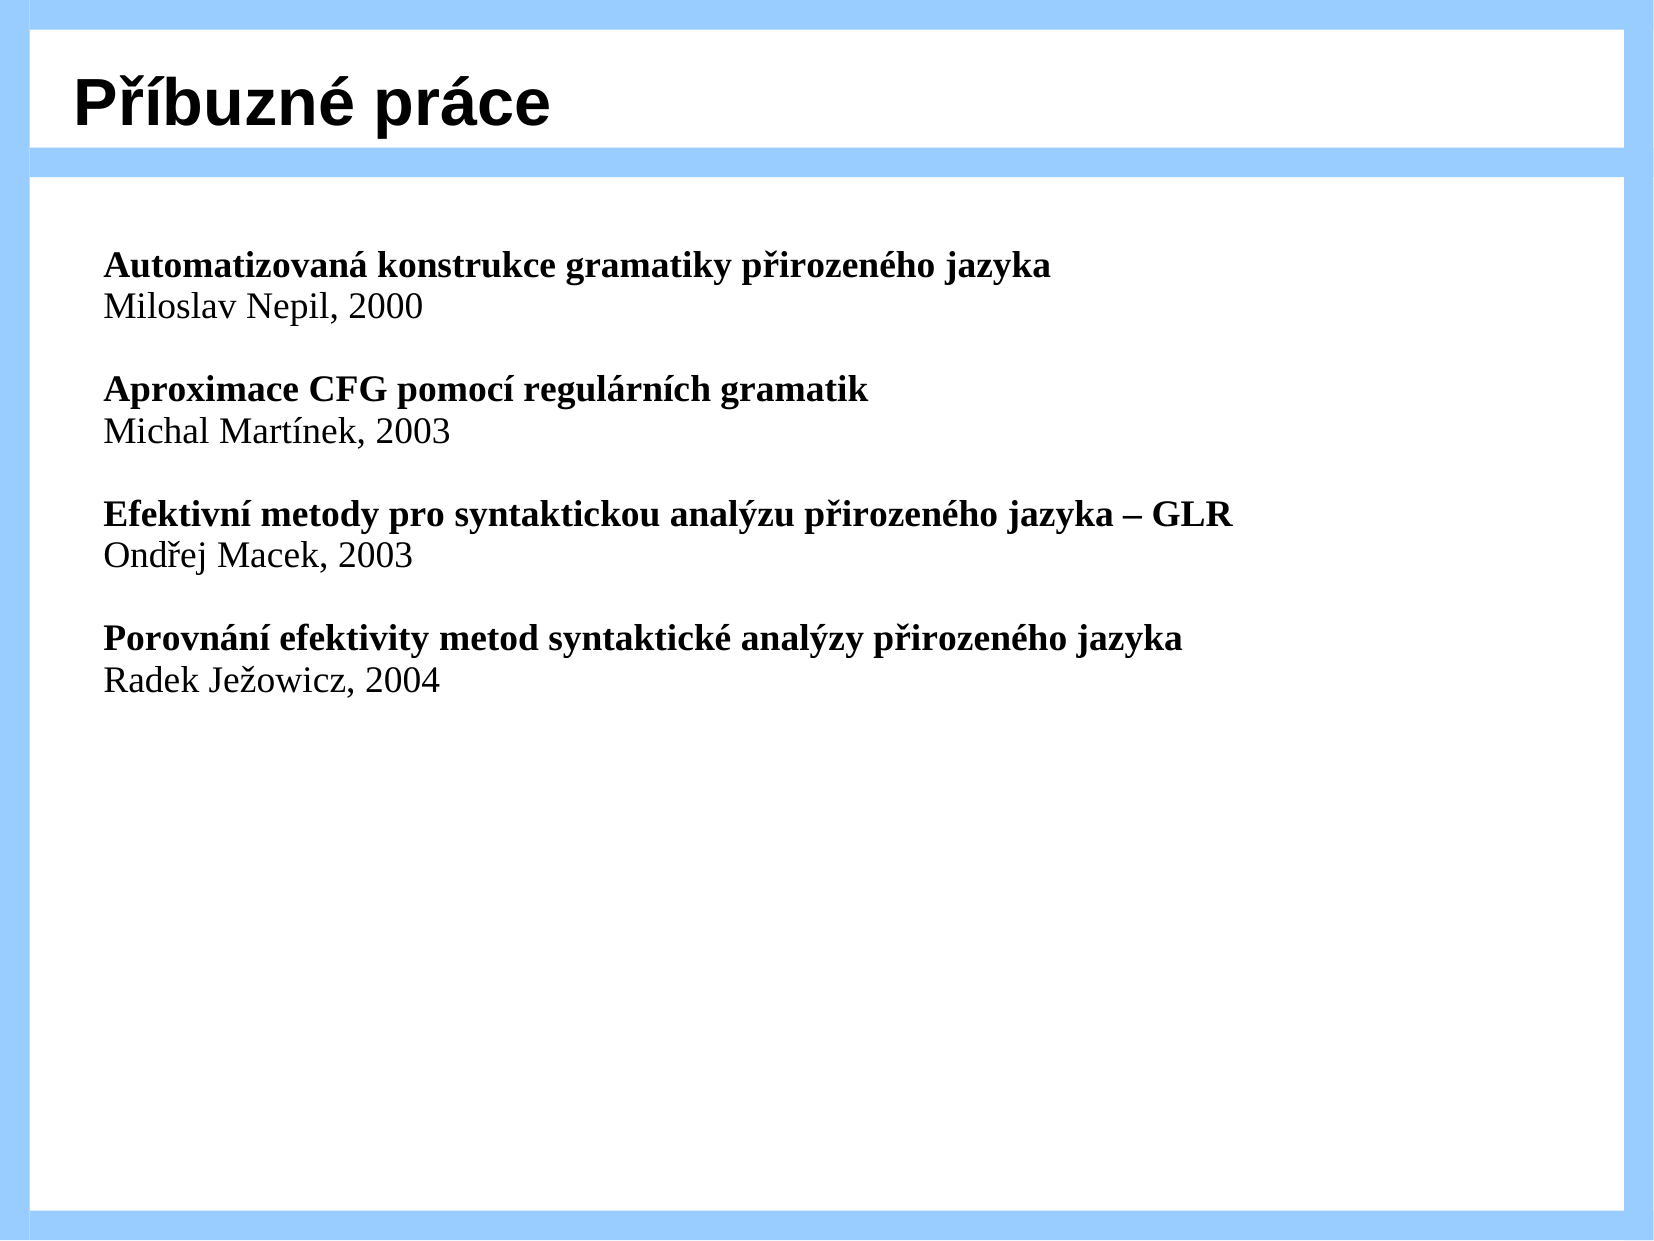

Příbuzné práce
Automatizovaná konstrukce gramatiky přirozeného jazyka
Miloslav Nepil, 2000
Aproximace CFG pomocí regulárních gramatik
Michal Martínek, 2003
Efektivní metody pro syntaktickou analýzu přirozeného jazyka – GLR
Ondřej Macek, 2003
Porovnání efektivity metod syntaktické analýzy přirozeného jazyka
Radek Ježowicz, 2004